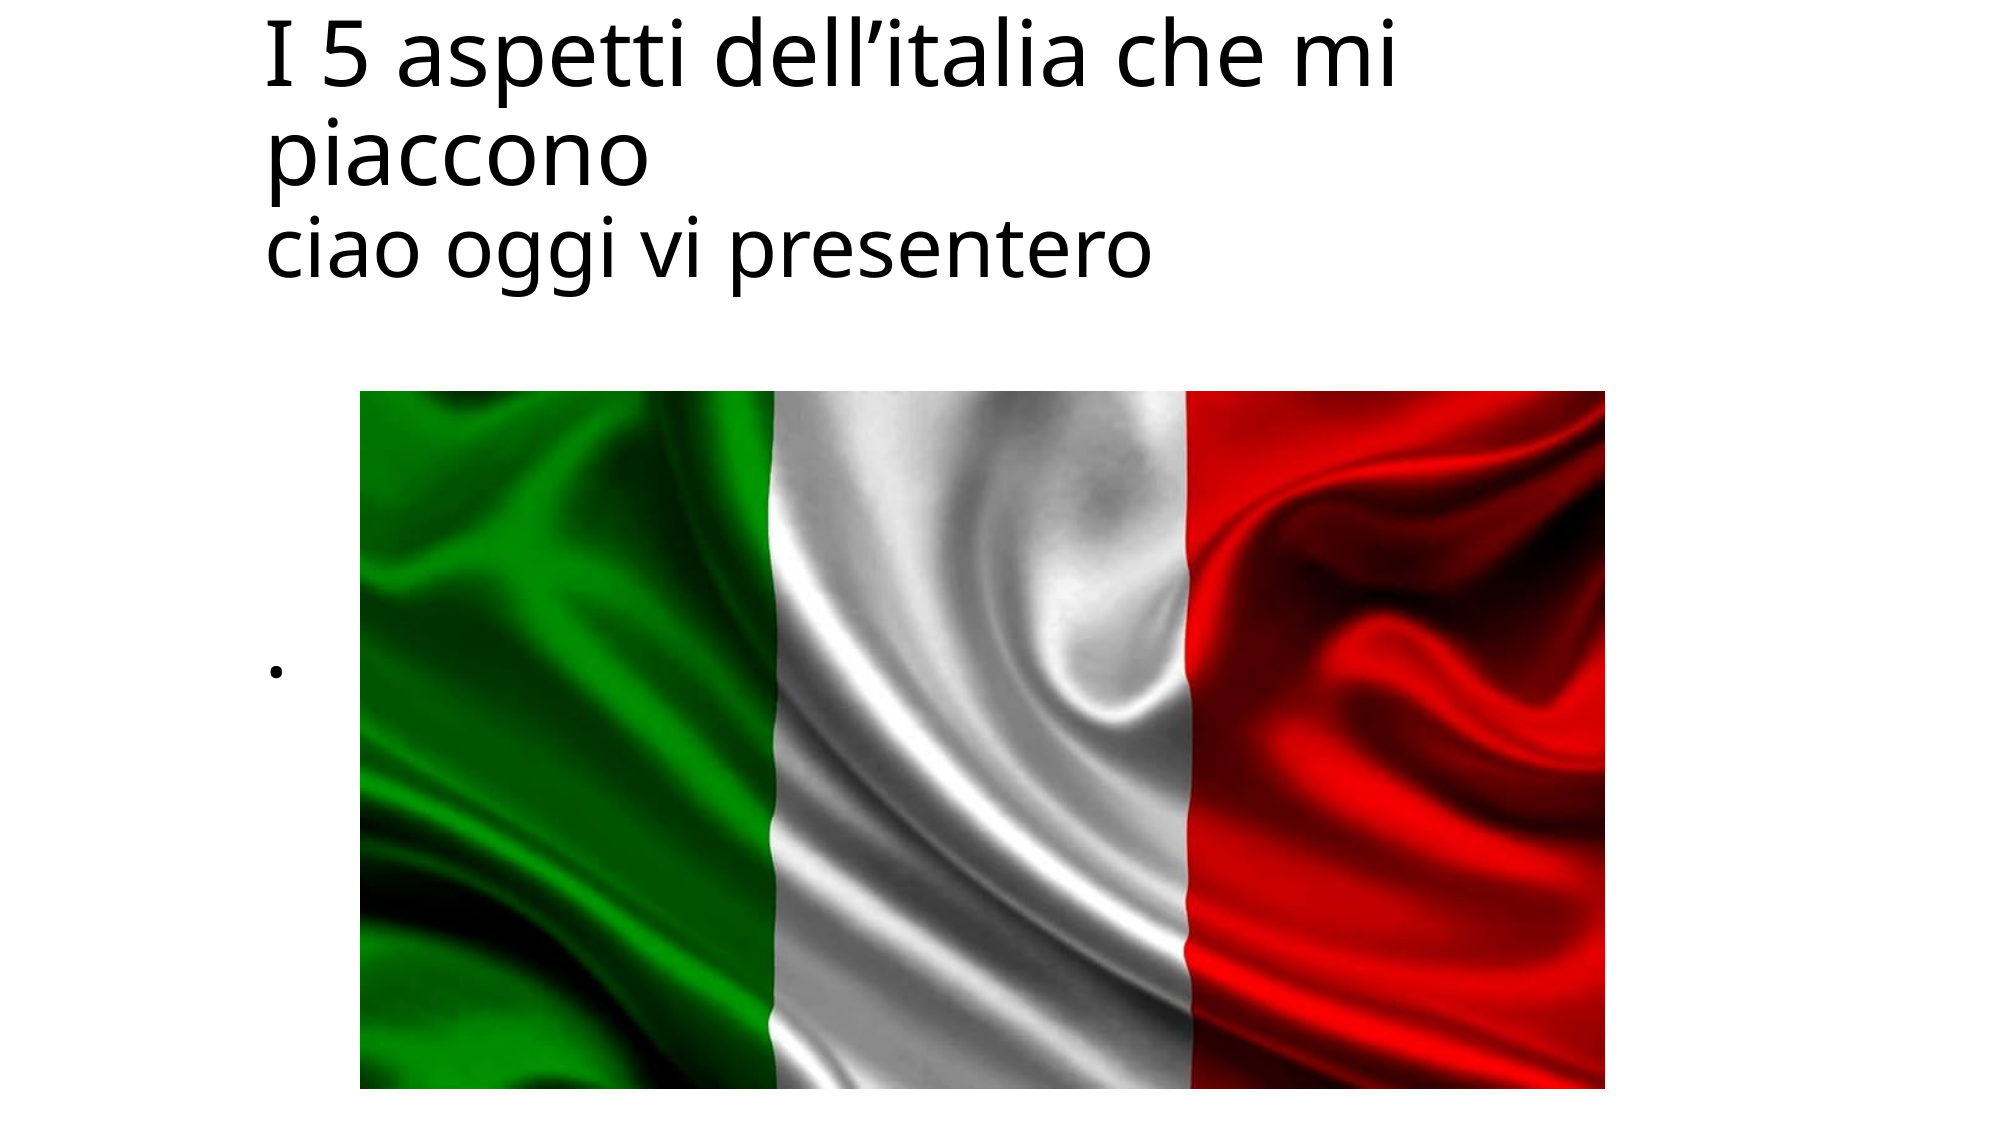

# I 5 aspetti dell’italia che mi piaccono ciao oggi vi presentero
.